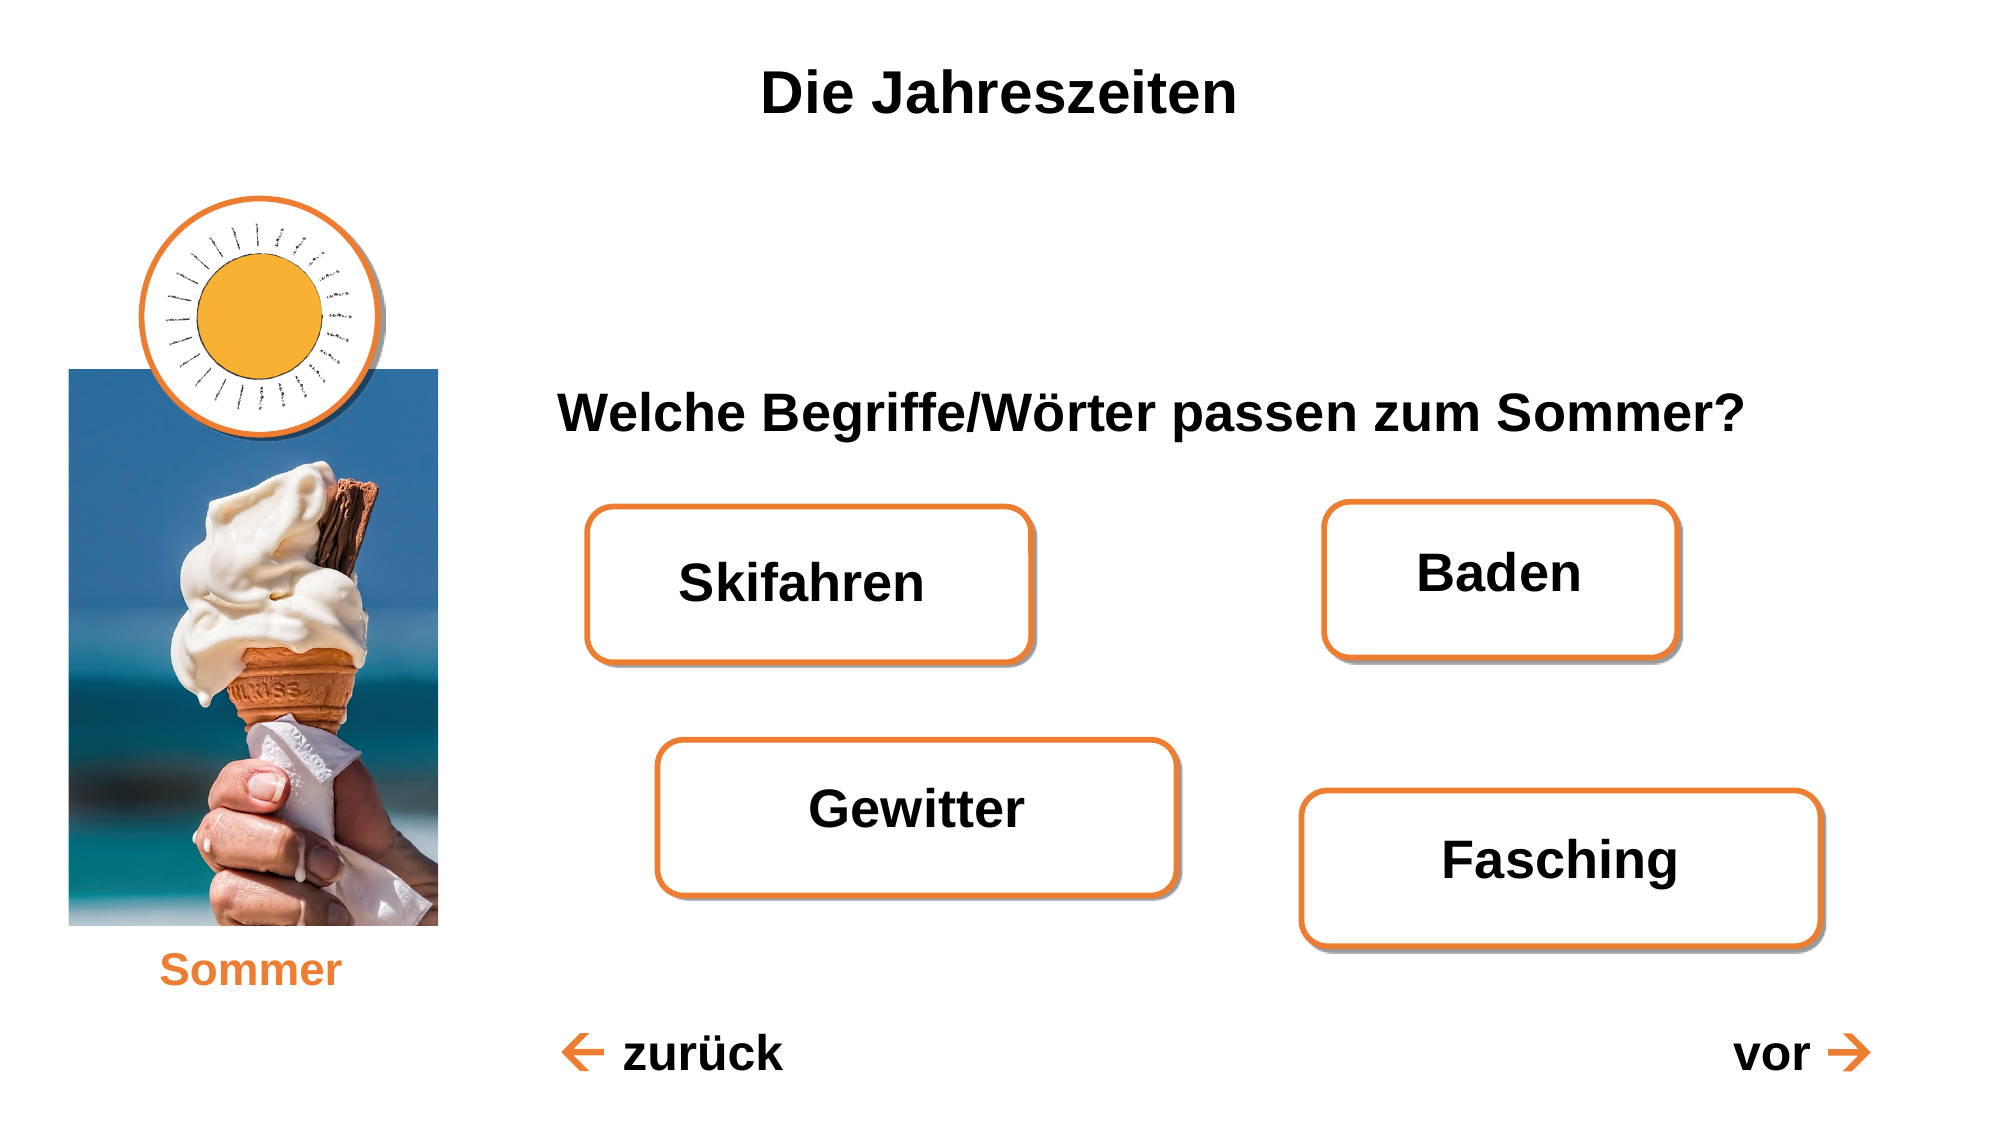

Die Jahreszeiten
Welche Begriffe/Wörter passen zum Sommer?
Baden
Skifahren
Gewitter
Fasching
# Sommer
 zurück
vor 